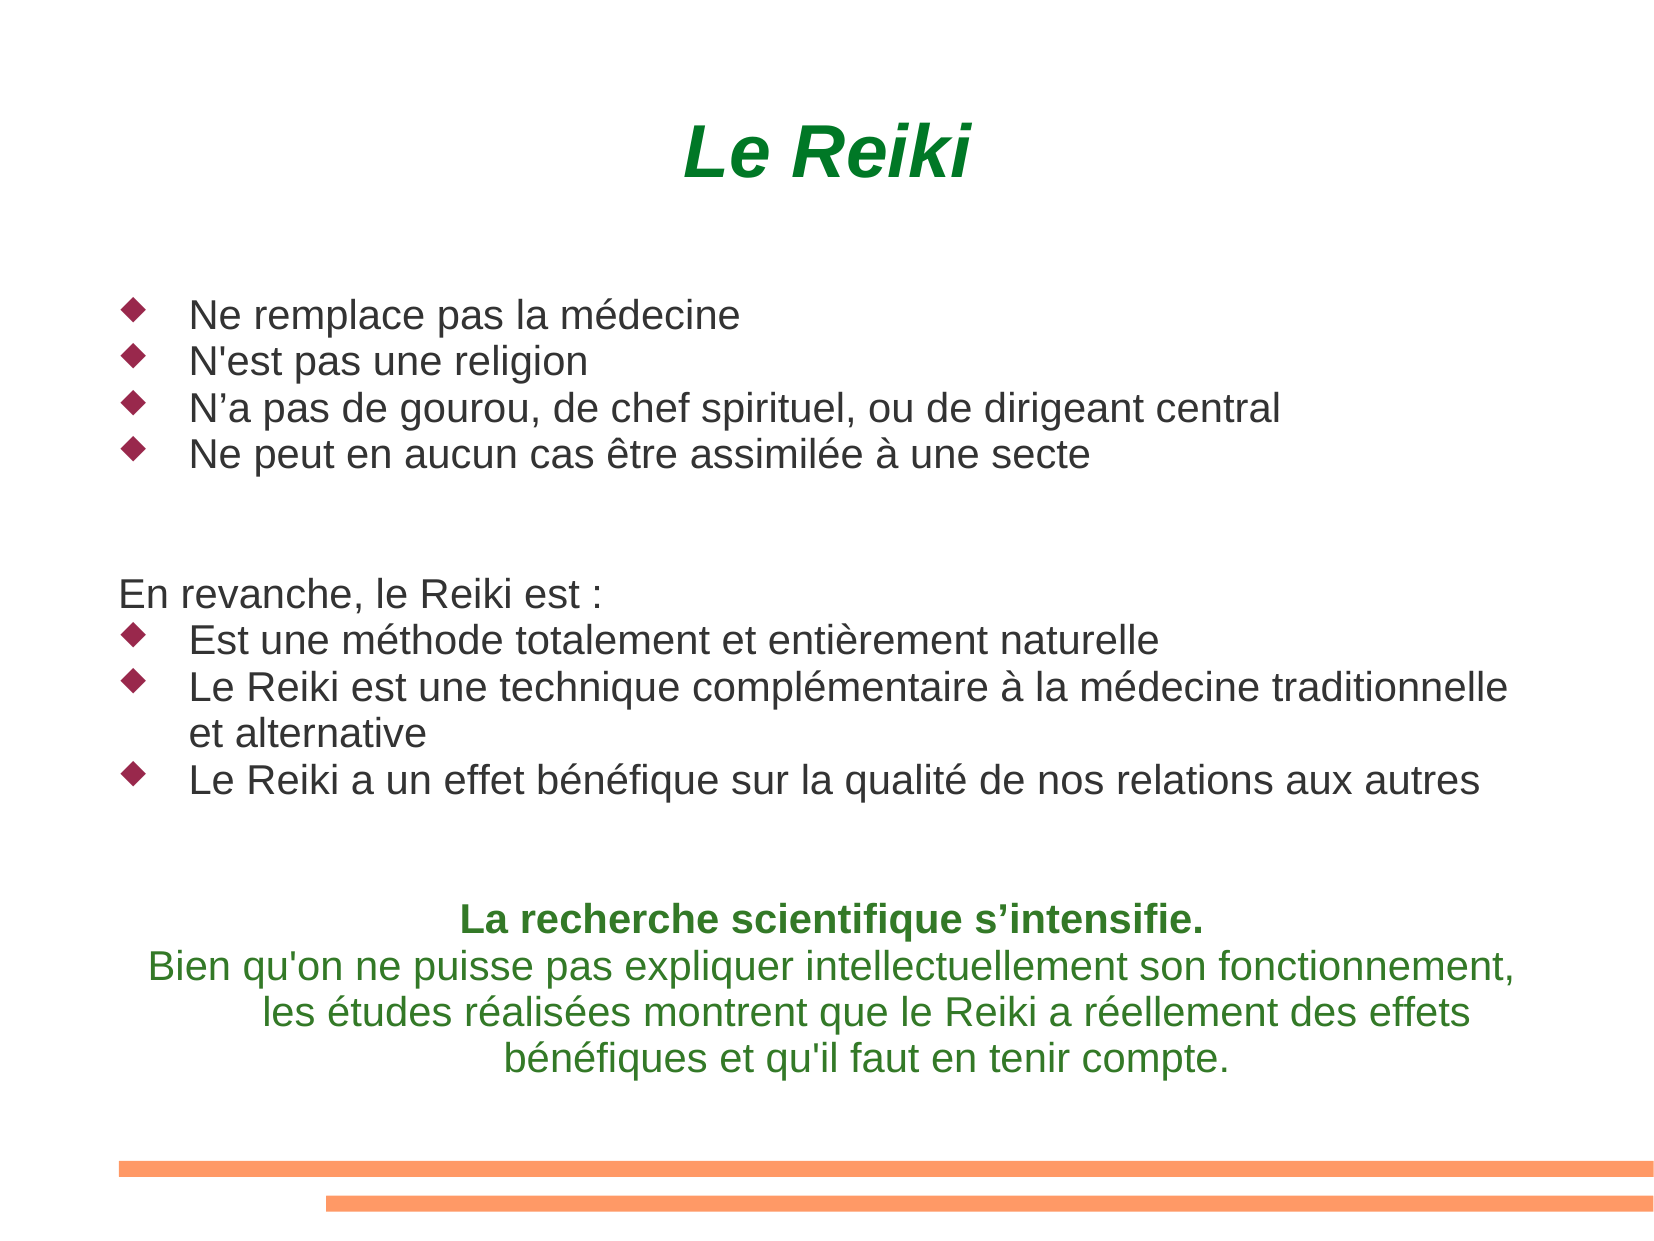

Le Reiki
Ne remplace pas la médecine
N'est pas une religion
N’a pas de gourou, de chef spirituel, ou de dirigeant central
Ne peut en aucun cas être assimilée à une secte
En revanche, le Reiki est :
Est une méthode totalement et entièrement naturelle
Le Reiki est une technique complémentaire à la médecine traditionnelle et alternative
Le Reiki a un effet bénéfique sur la qualité de nos relations aux autres
La recherche scientifique s’intensifie.
Bien qu'on ne puisse pas expliquer intellectuellement son fonctionnement, les études réalisées montrent que le Reiki a réellement des effets bénéfiques et qu'il faut en tenir compte.